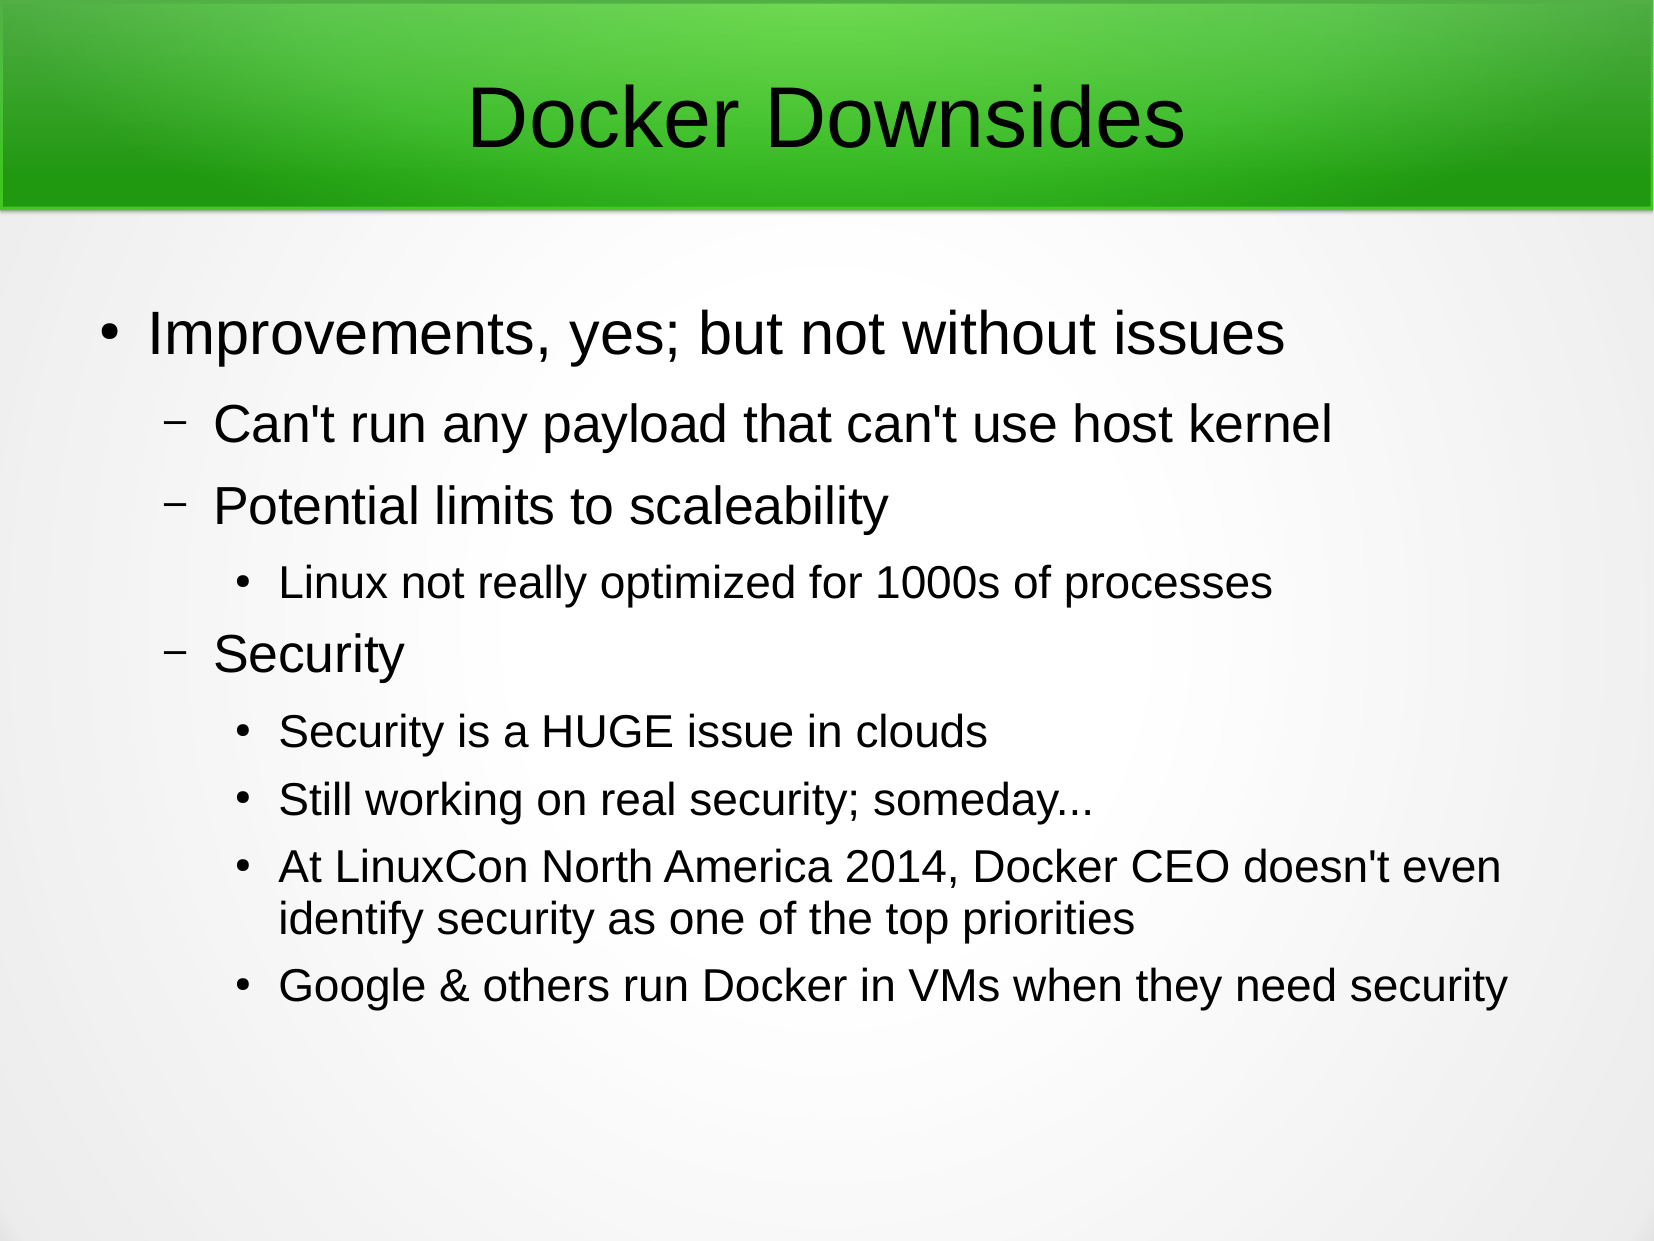

# Docker Downsides
Improvements, yes; but not without issues
Can't run any payload that can't use host kernel
Potential limits to scaleability
Linux not really optimized for 1000s of processes
Security
Security is a HUGE issue in clouds
Still working on real security; someday...
At LinuxCon North America 2014, Docker CEO doesn't even identify security as one of the top priorities
Google & others run Docker in VMs when they need security